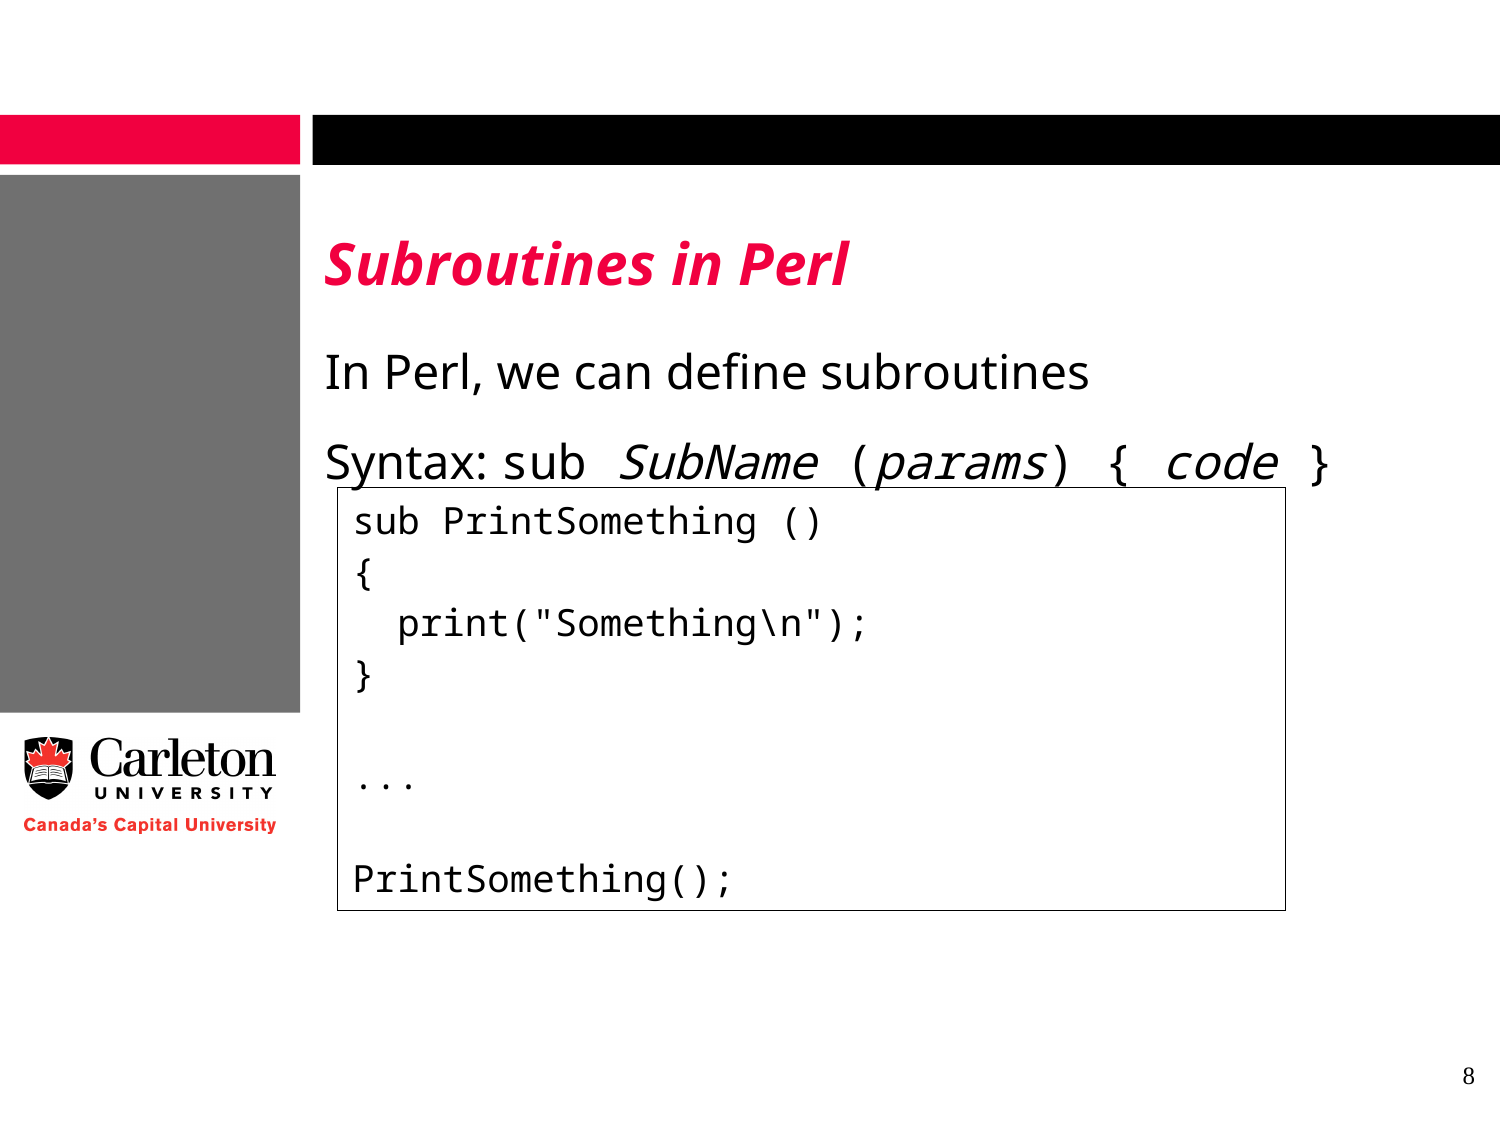

# Subroutines in Perl
In Perl, we can define subroutines
Syntax: sub SubName (params) { code }
sub PrintSomething ()
{
 print("Something\n");
}
...
PrintSomething();
8